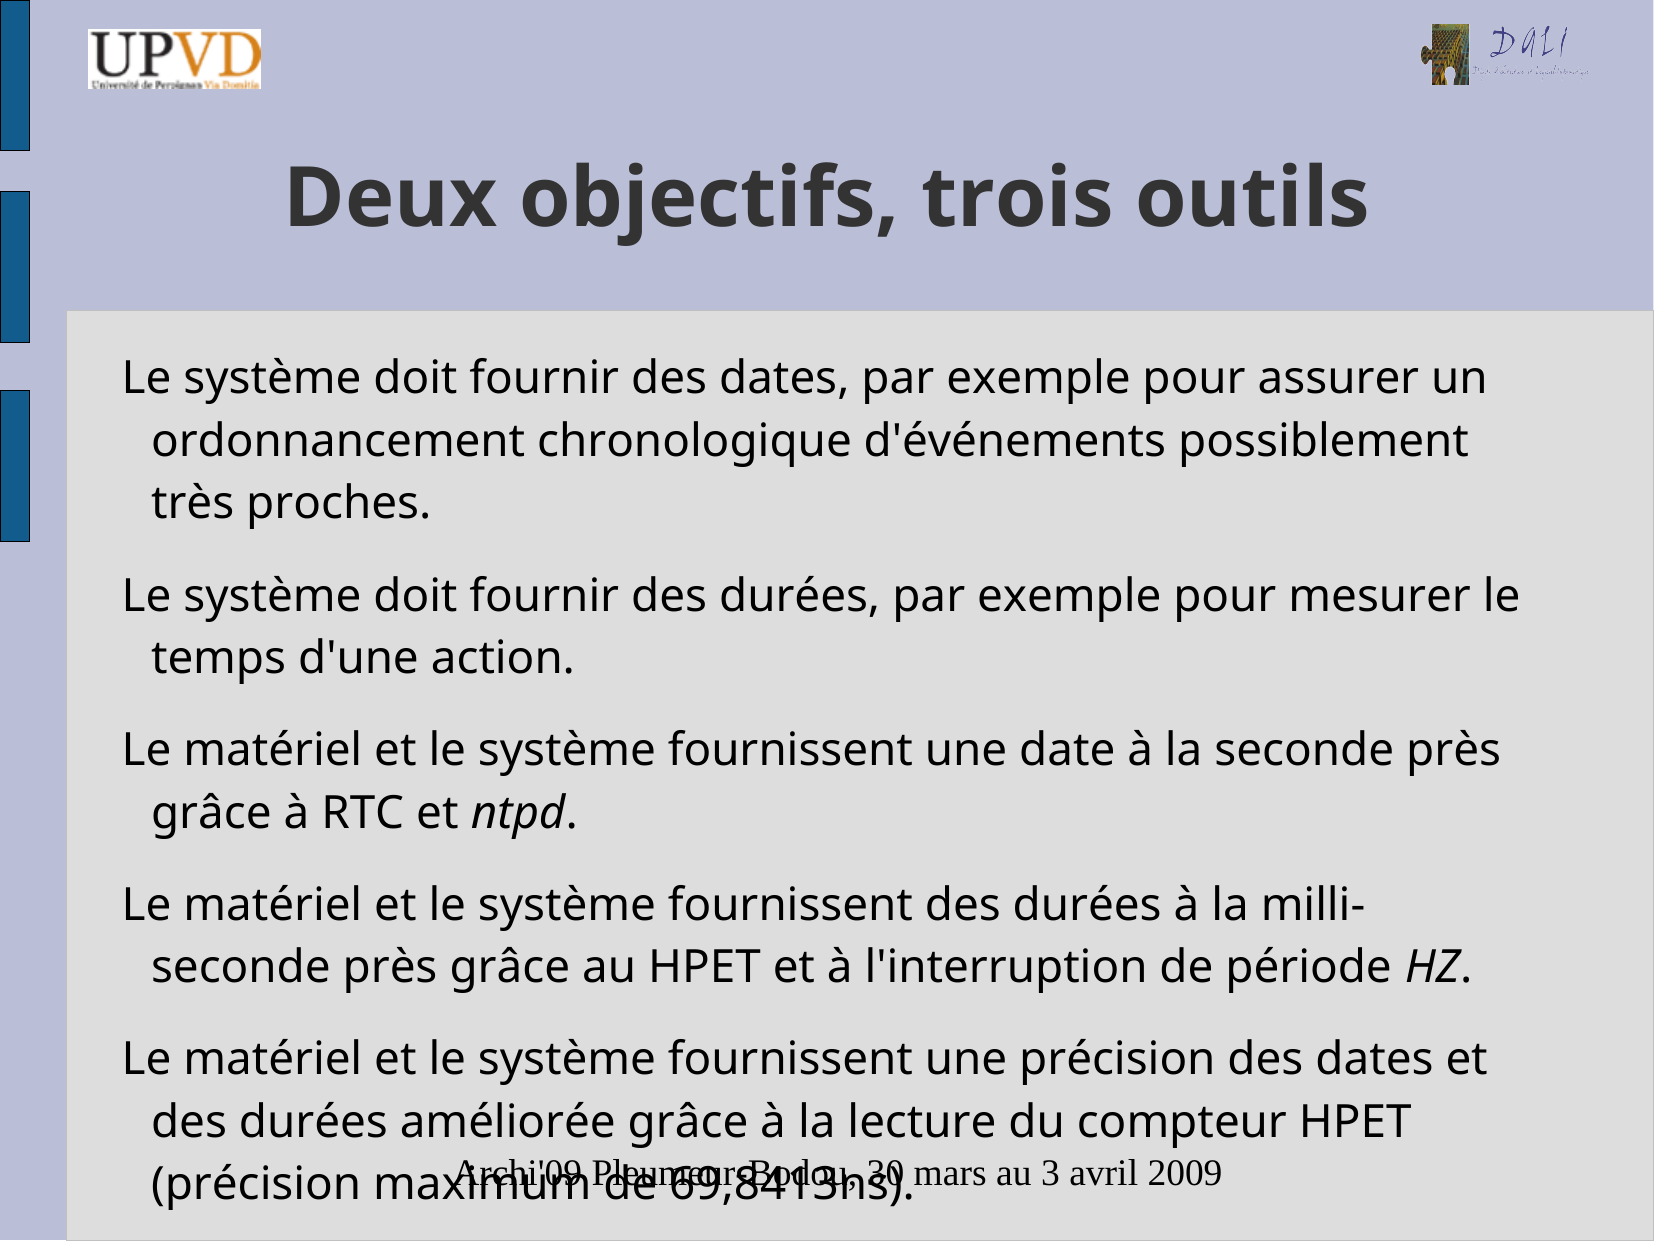

# Deux objectifs, trois outils
Le système doit fournir des dates, par exemple pour assurer un ordonnancement chronologique d'événements possiblement très proches.
Le système doit fournir des durées, par exemple pour mesurer le temps d'une action.
Le matériel et le système fournissent une date à la seconde près grâce à RTC et ntpd.
Le matériel et le système fournissent des durées à la milli-seconde près grâce au HPET et à l'interruption de période HZ.
Le matériel et le système fournissent une précision des dates et des durées améliorée grâce à la lecture du compteur HPET (précision maximum de 69,8413ns).
Archi'09 Pleumeur-Bodou, 30 mars au 3 avril 2009